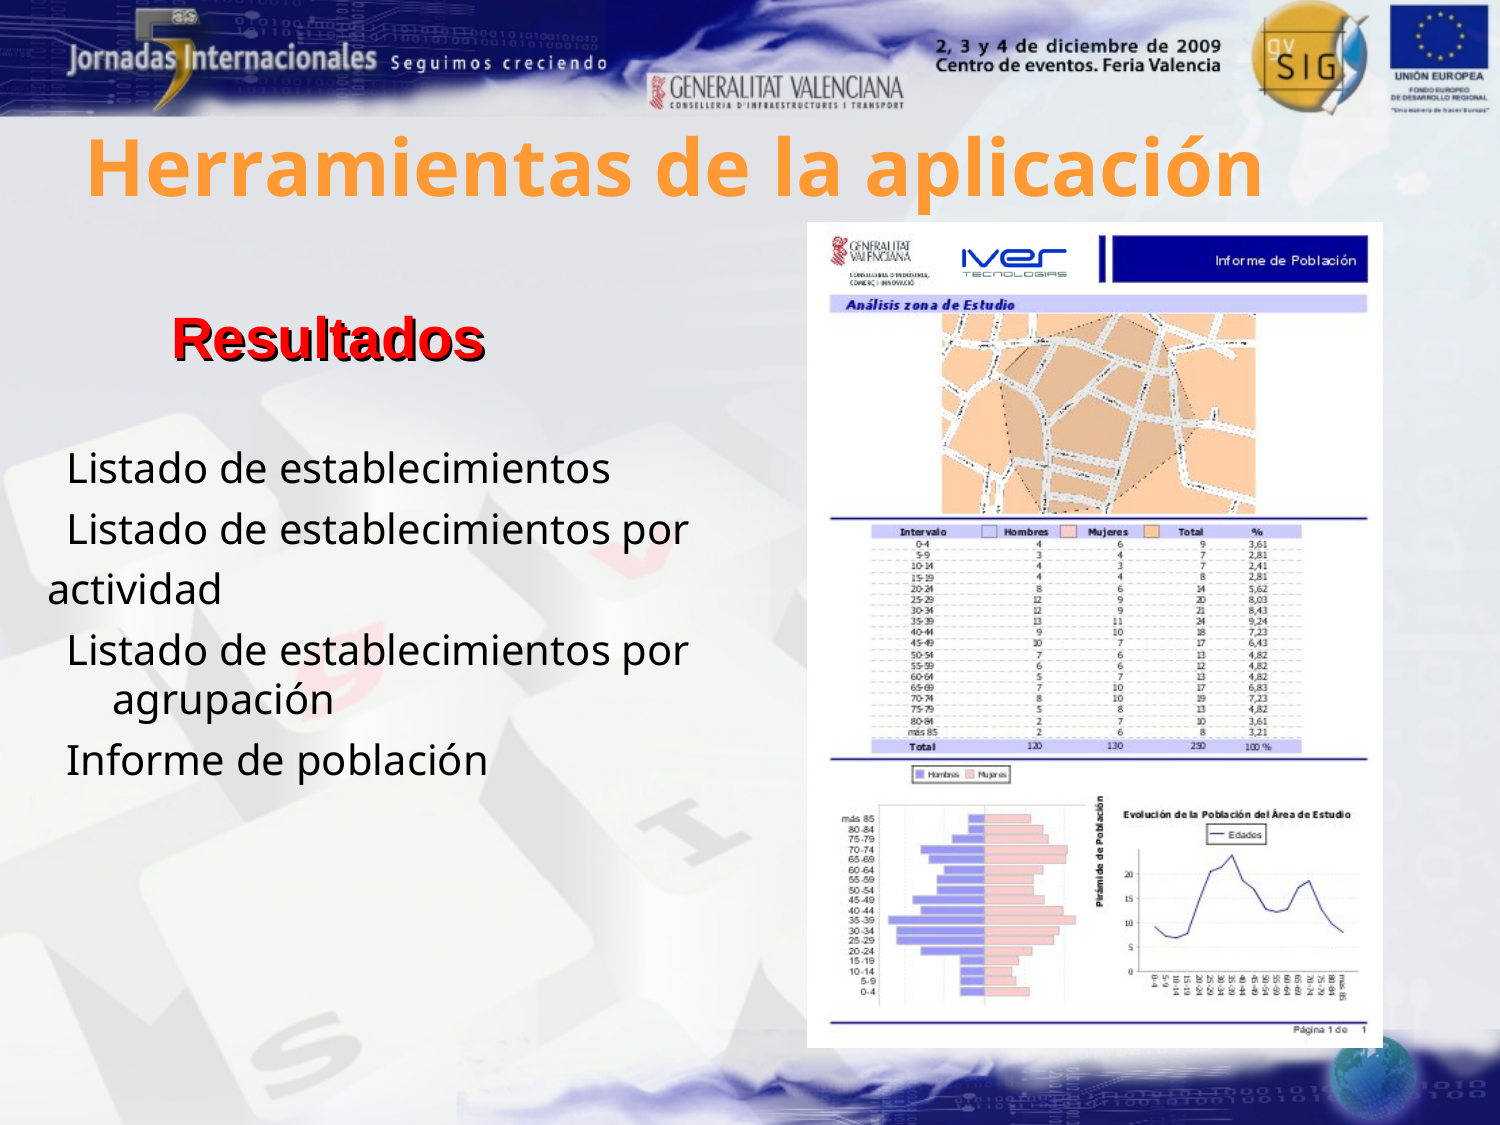

Herramientas de la aplicación
Listado de establecimientos
Listado de establecimientos por
	actividad
Listado de establecimientos por agrupación
Informe de población
Resultados